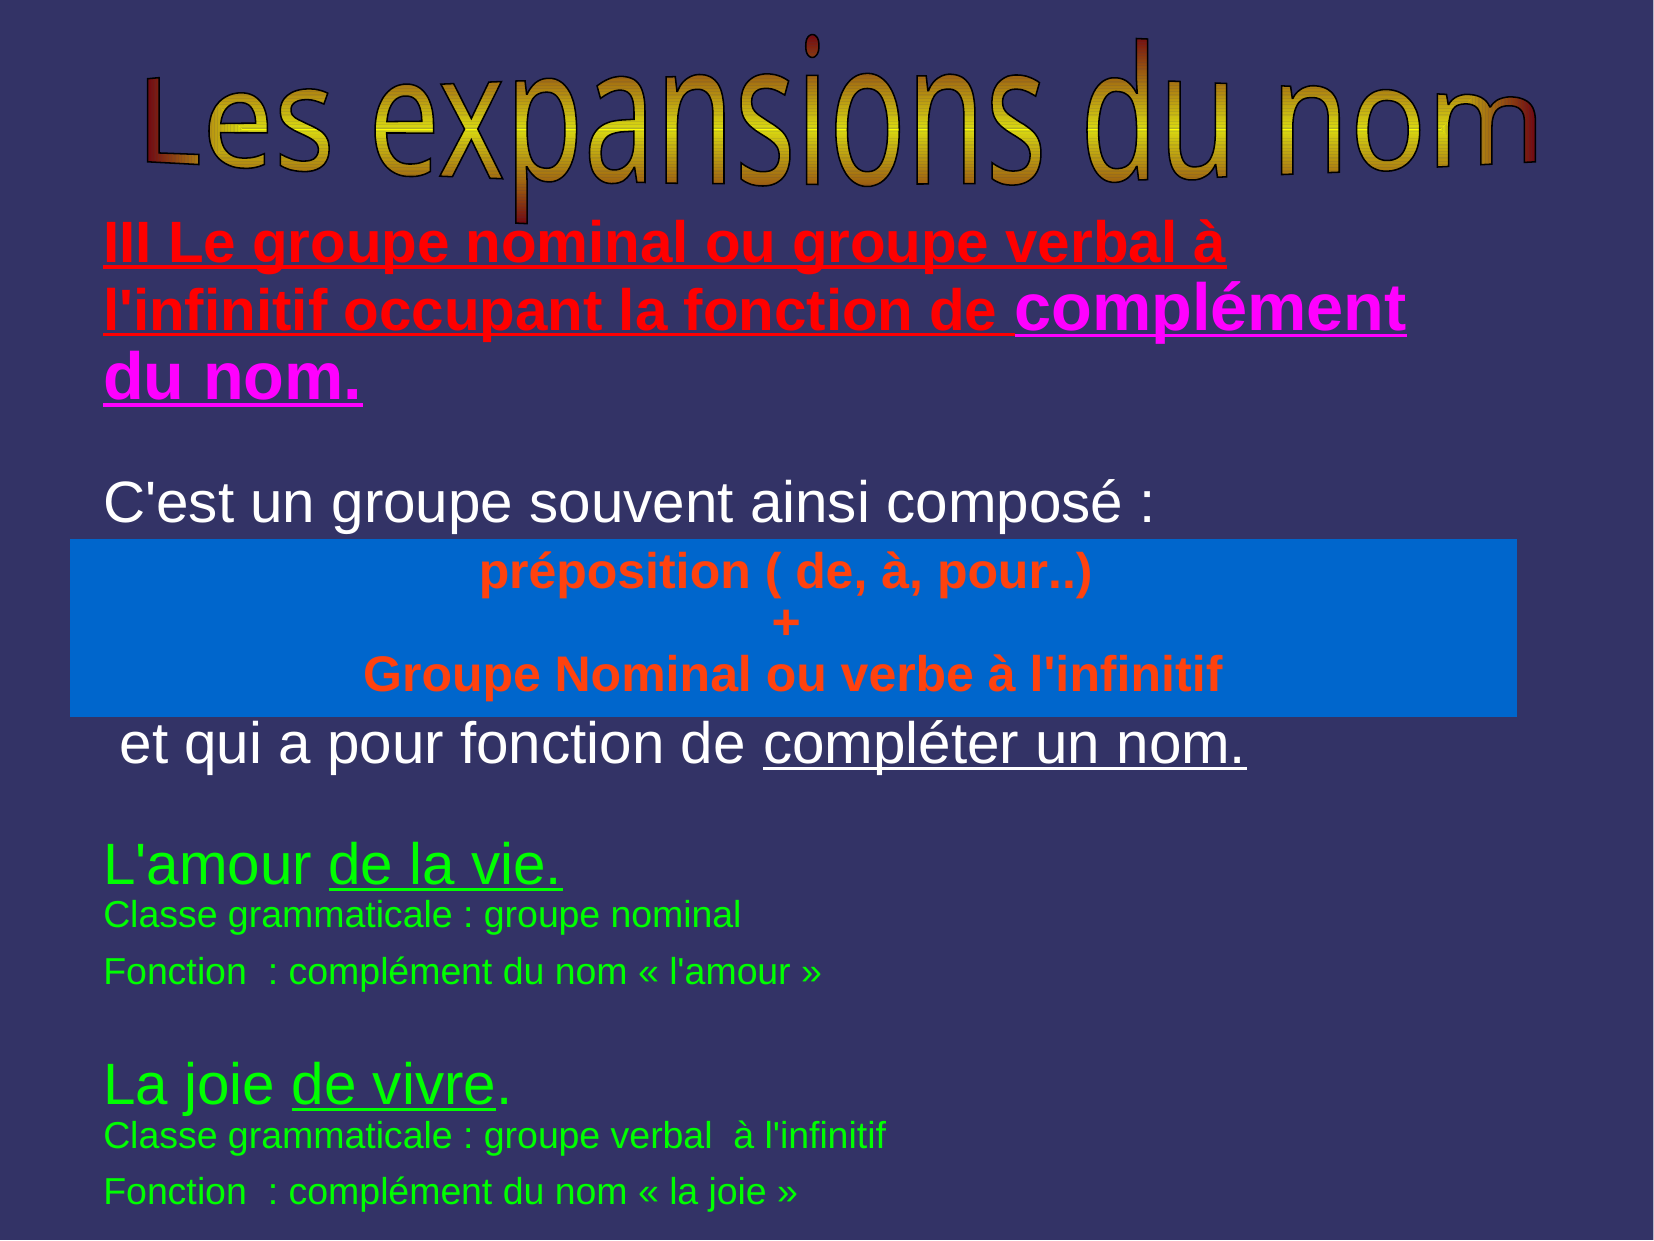

Les expansions du nom
III Le groupe nominal ou groupe verbal à l'infinitif occupant la fonction de complément du nom.
C'est un groupe souvent ainsi composé :
 et qui a pour fonction de compléter un nom.
L'amour de la vie.
Classe grammaticale : groupe nominal
Fonction : complément du nom « l'amour »
La joie de vivre.
Classe grammaticale : groupe verbal à l'infinitif
Fonction : complément du nom « la joie »
| préposition ( de, à, pour..) + Groupe Nominal ou verbe à l'infinitif |
| --- |